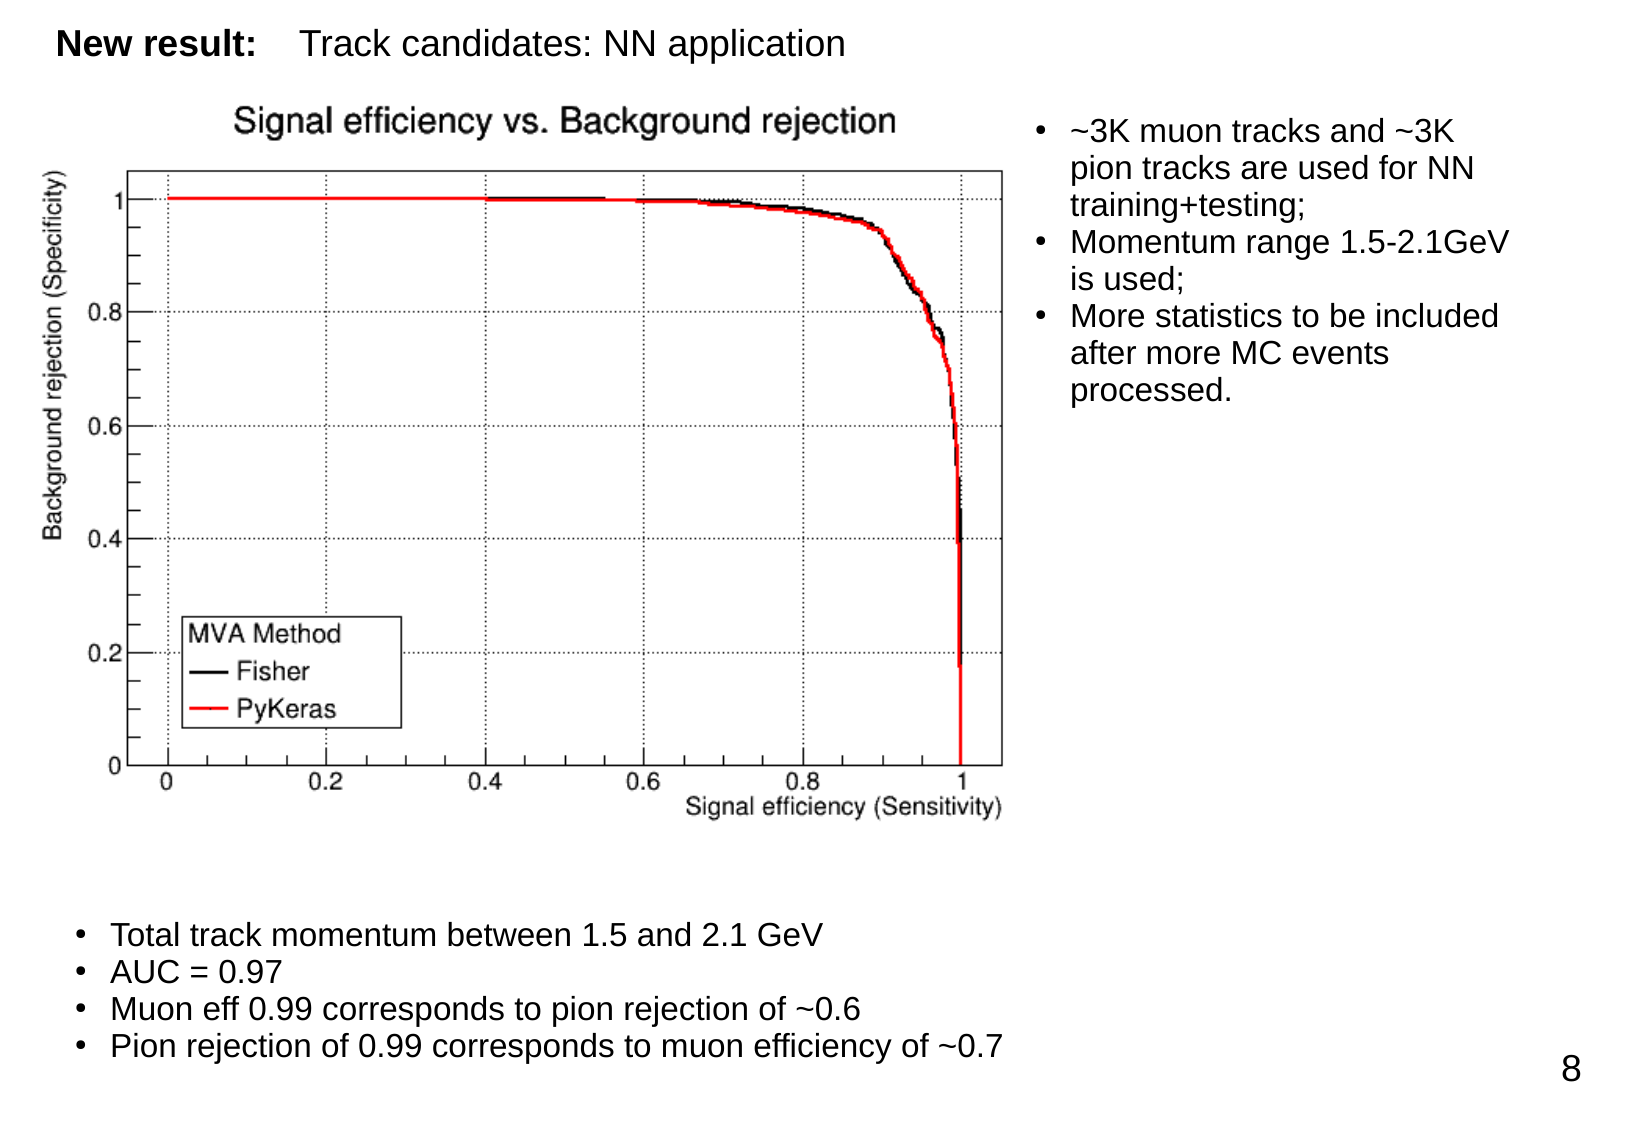

New result: Track candidates: NN application
~3K muon tracks and ~3K pion tracks are used for NN training+testing;
Momentum range 1.5-2.1GeV is used;
More statistics to be included after more MC events processed.
Total track momentum between 1.5 and 2.1 GeV
AUC = 0.97
Muon eff 0.99 corresponds to pion rejection of ~0.6
Pion rejection of 0.99 corresponds to muon efficiency of ~0.7